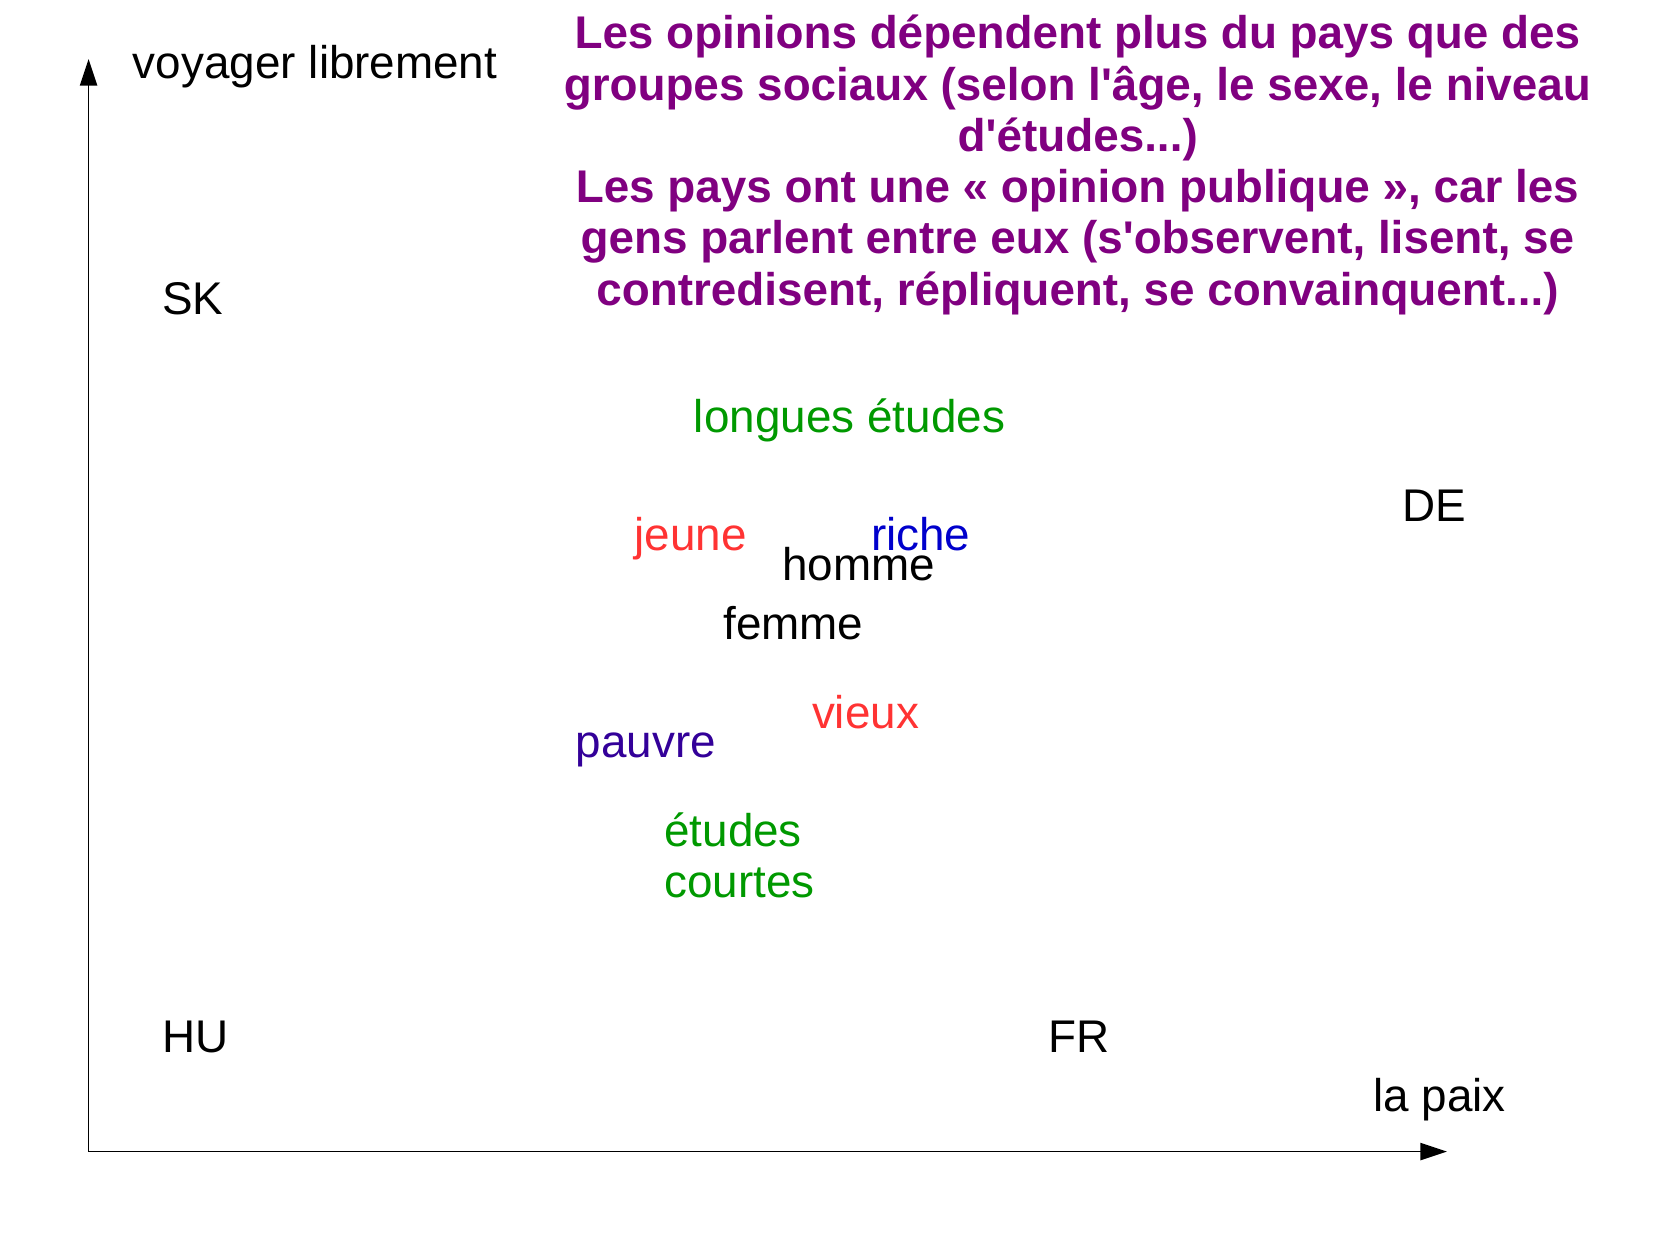

Les opinions dépendent plus du pays que des groupes sociaux (selon l'âge, le sexe, le niveau d'études...)
Les pays ont une « opinion publique », car les gens parlent entre eux (s'observent, lisent, se contredisent, répliquent, se convainquent...)
voyager librement
SK
DE
HU
FR
longues études
études courtes
riche
pauvre
jeune
vieux
homme
femme
la paix